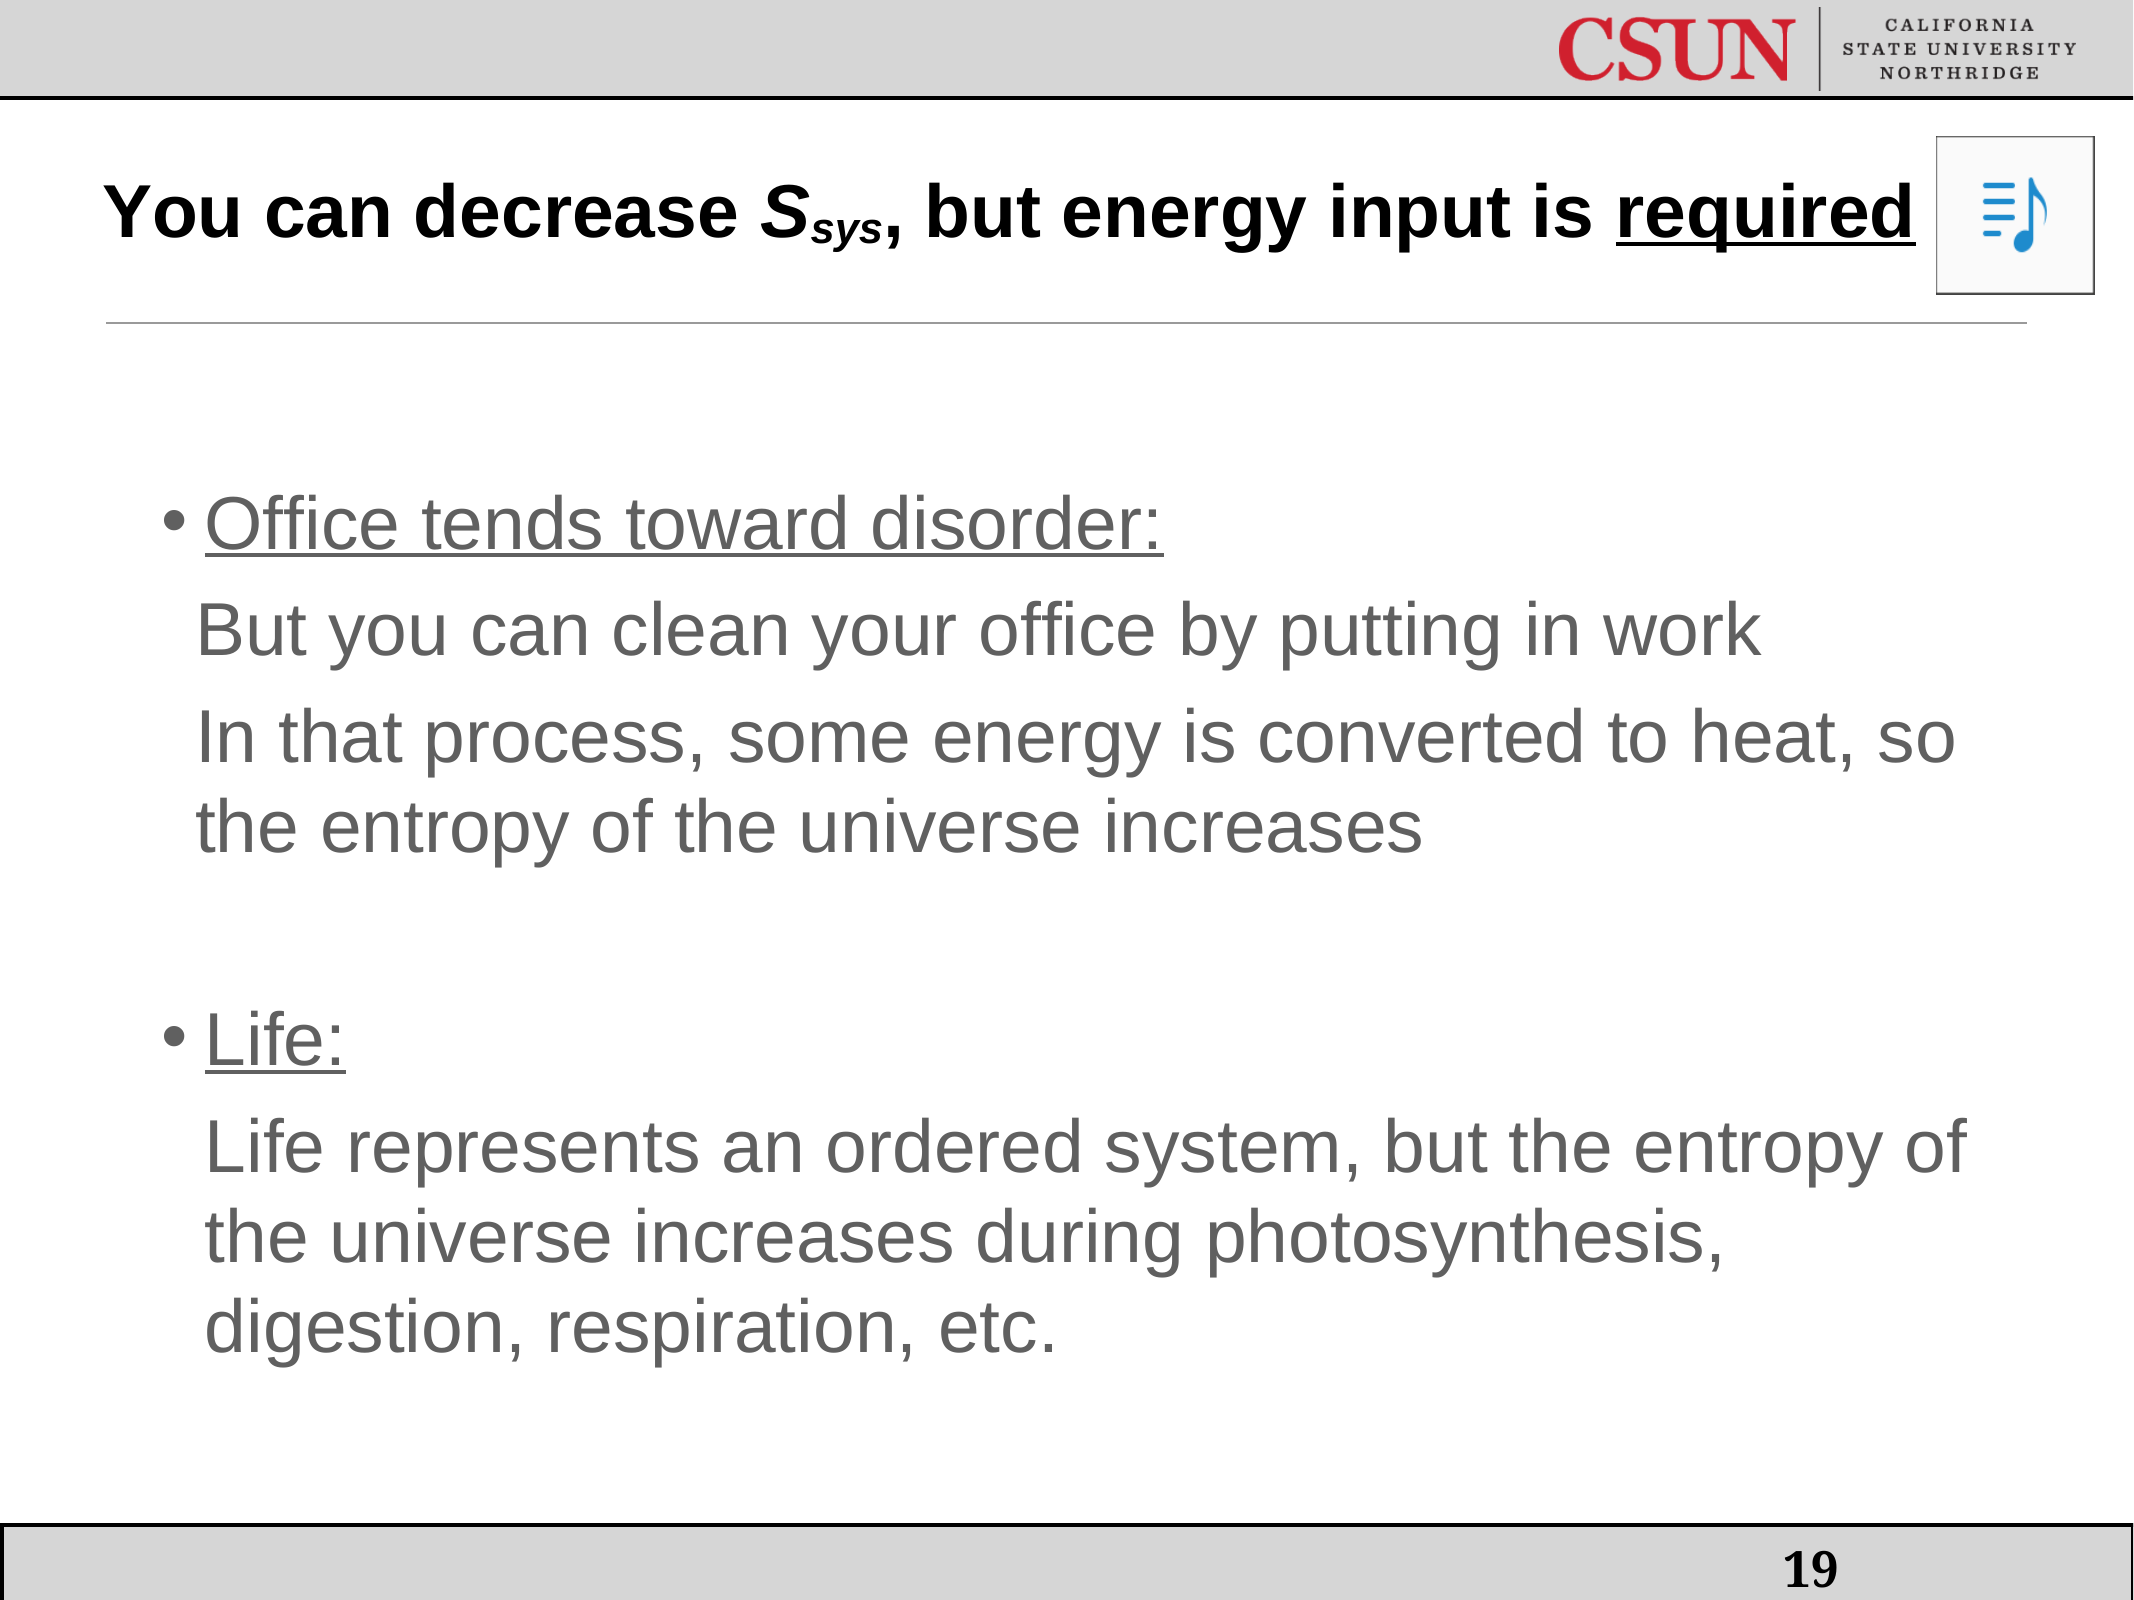

# You can decrease Ssys, but energy input is required
Office tends toward disorder:
But you can clean your office by putting in work
In that process, some energy is converted to heat, so the entropy of the universe increases
Life:
Life represents an ordered system, but the entropy of the universe increases during photosynthesis, digestion, respiration, etc.
19